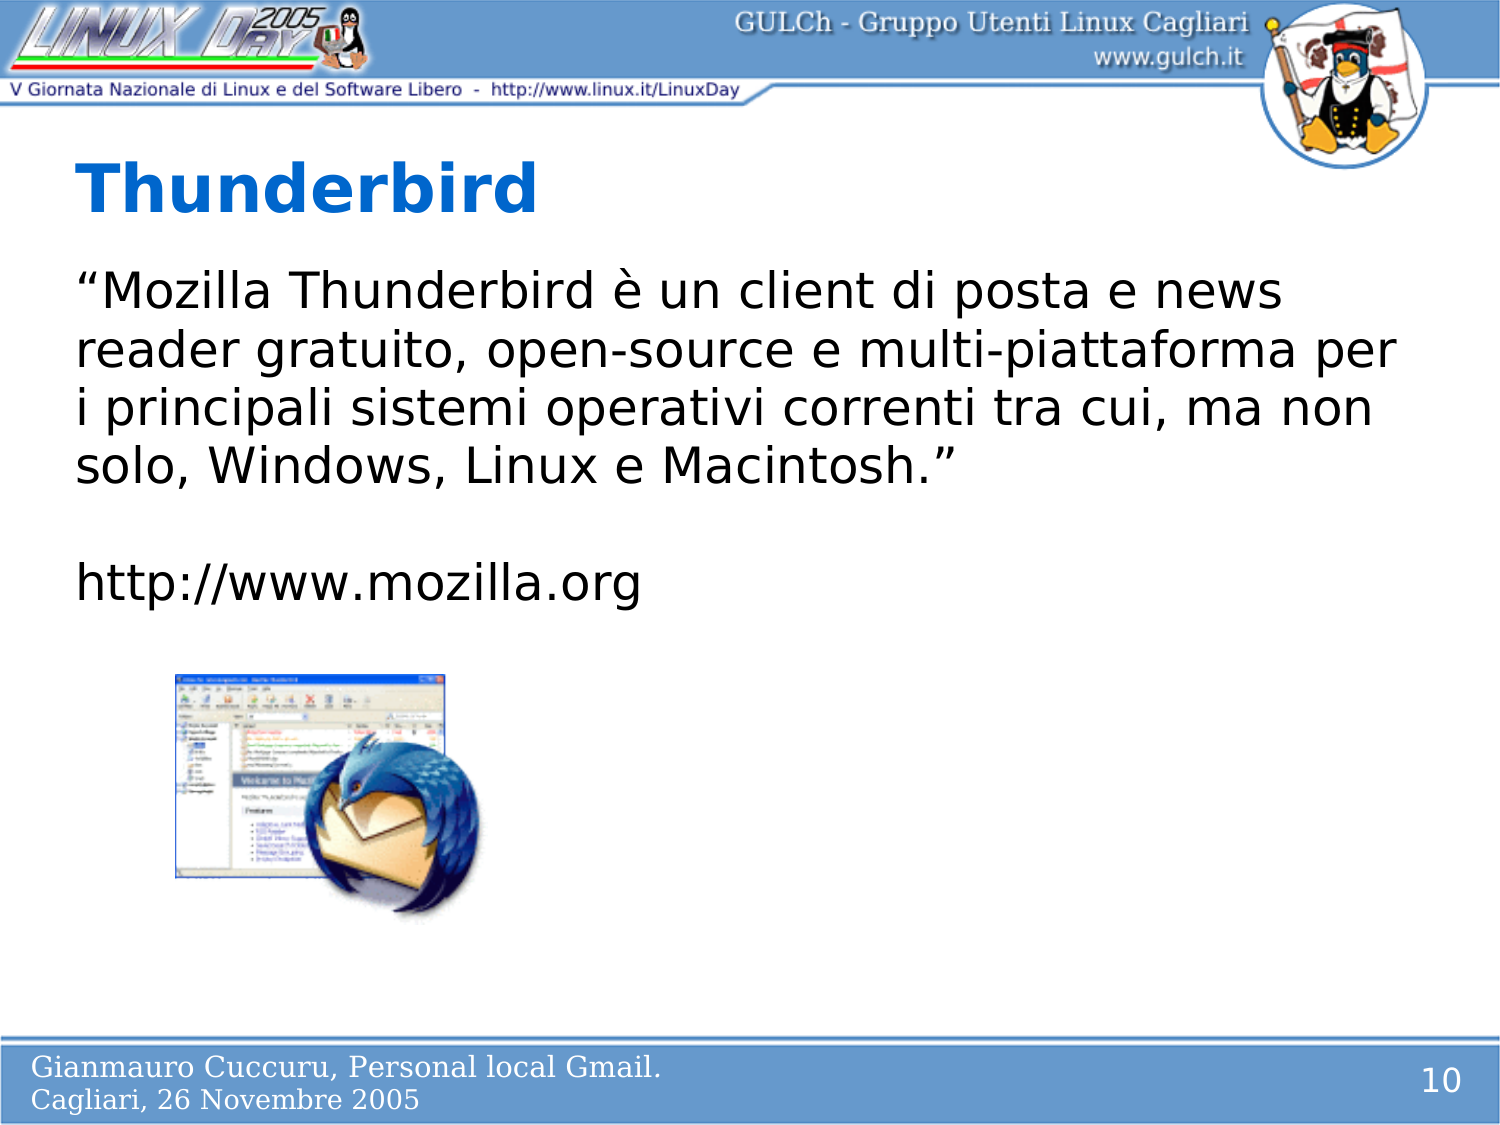

Thunderbird
“Mozilla Thunderbird è un client di posta e news reader gratuito, open-source e multi-piattaforma per i principali sistemi operativi correnti tra cui, ma non solo, Windows, Linux e Macintosh.”
http://www.mozilla.org